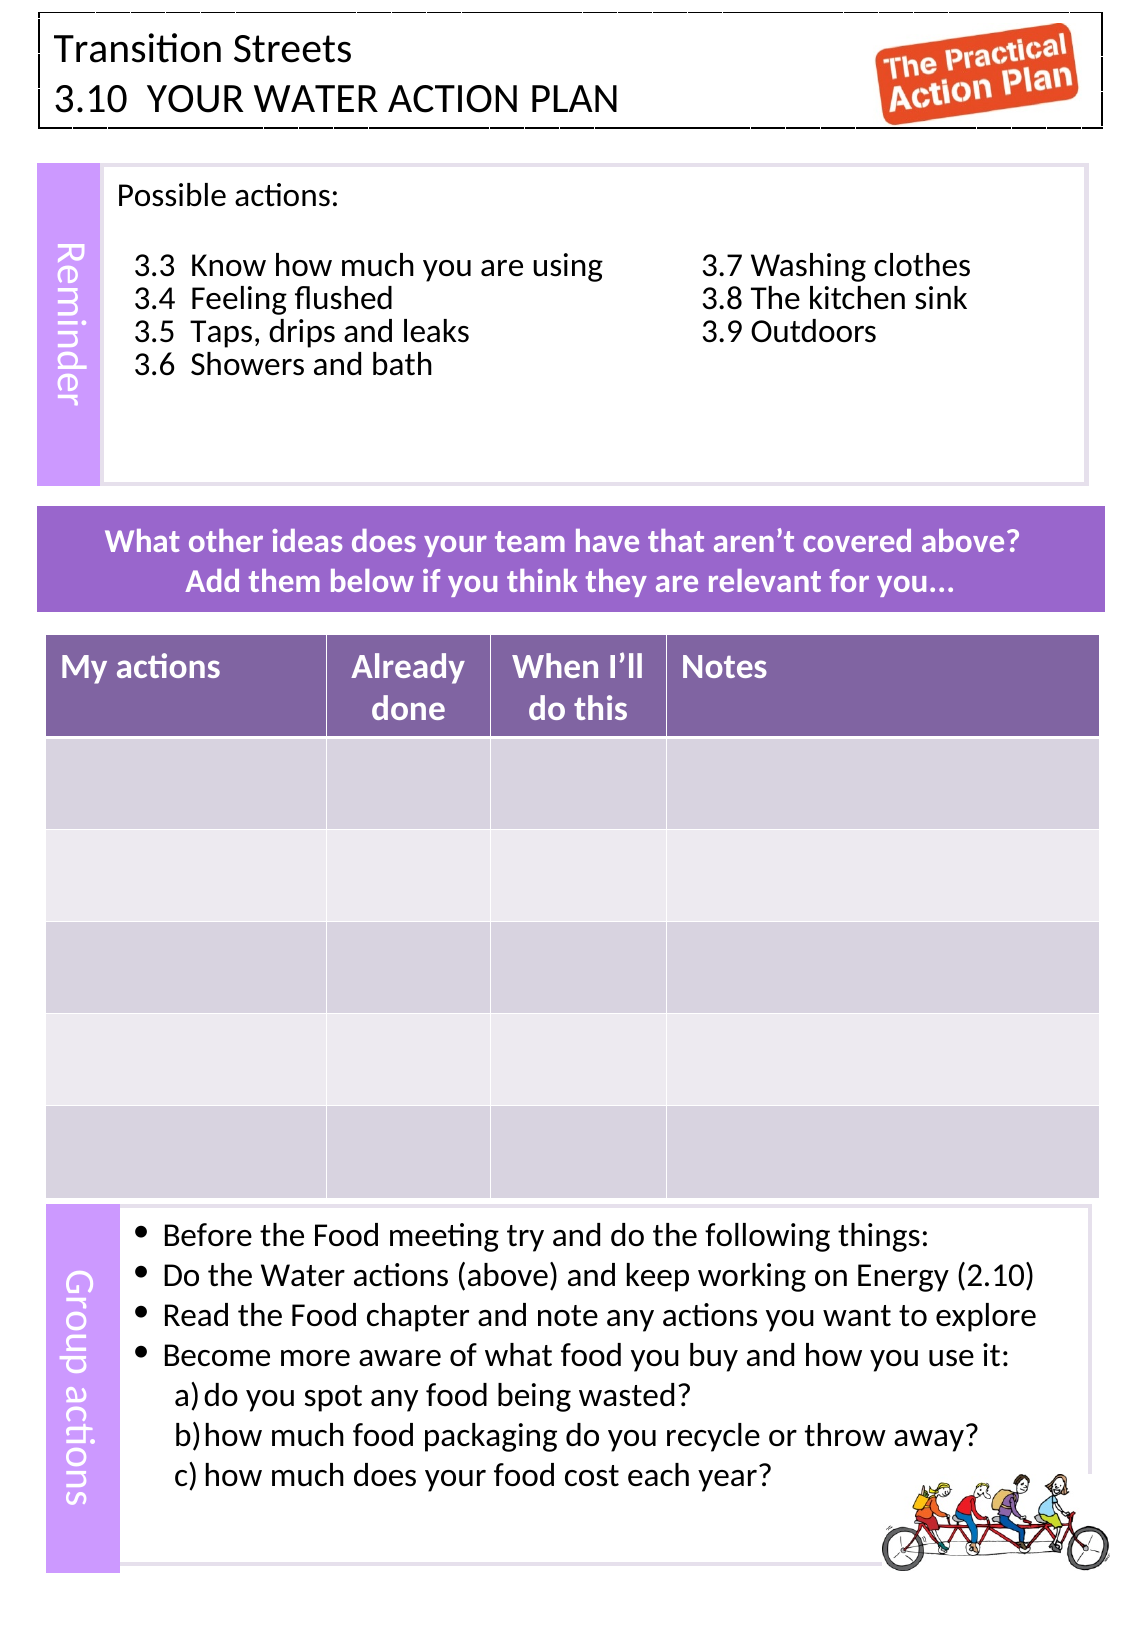

Transition Streets
3.10 YOUR WATER ACTION PLAN
Reminder
Possible actions:
| 3.3 Know how much you are using 3.4 Feeling flushed 3.5 Taps, drips and leaks 3.6 Showers and bath | 3.7 Washing clothes 3.8 The kitchen sink 3.9 Outdoors |
| --- | --- |
What other ideas does your team have that aren’t covered above?
Add them below if you think they are relevant for you...
| My actions | Already done | When I’ll do this | Notes |
| --- | --- | --- | --- |
| | | | |
| | | | |
| | | | |
| | | | |
| | | | |
Group actions
Before the Food meeting try and do the following things:
Do the Water actions (above) and keep working on Energy (2.10)
Read the Food chapter and note any actions you want to explore
Become more aware of what food you buy and how you use it:
do you spot any food being wasted?
how much food packaging do you recycle or throw away?
how much does your food cost each year?